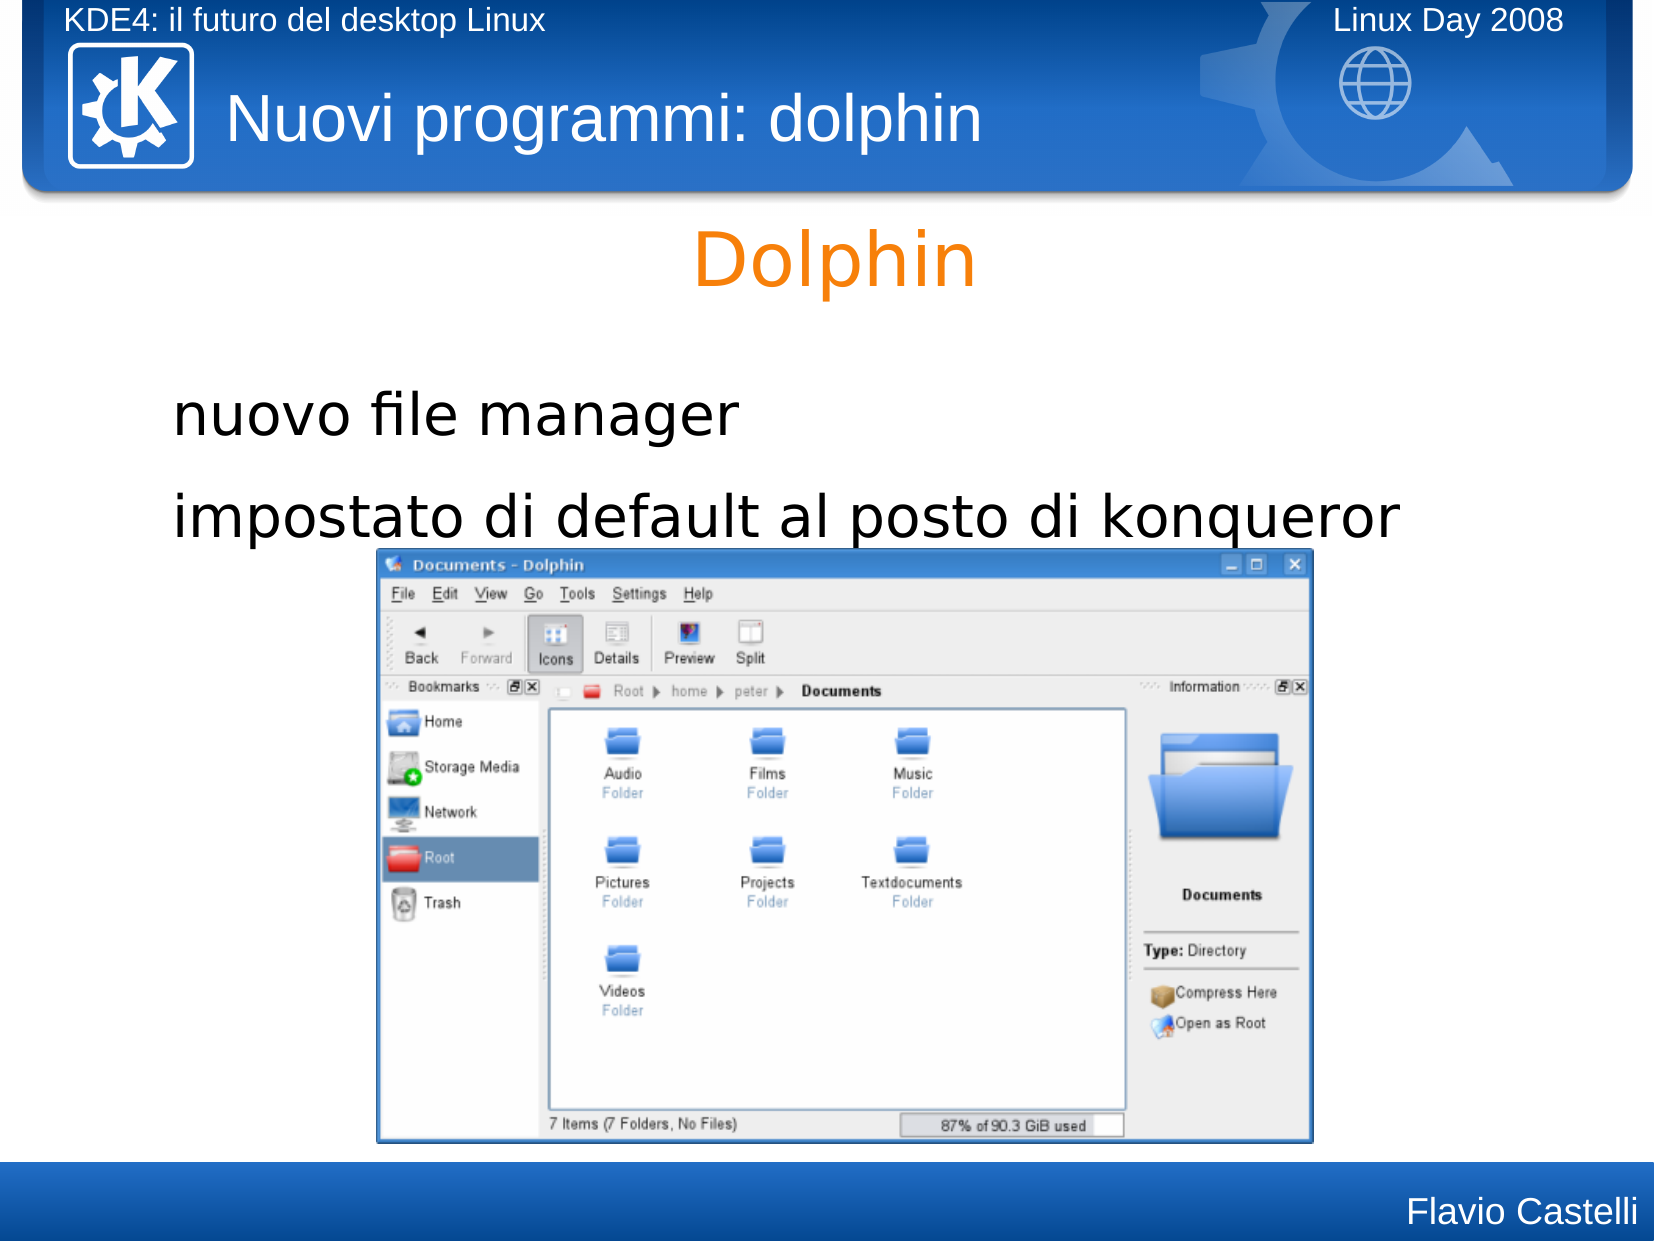

# Nuovi programmi: dolphin
Dolphin
nuovo file manager
impostato di default al posto di konqueror